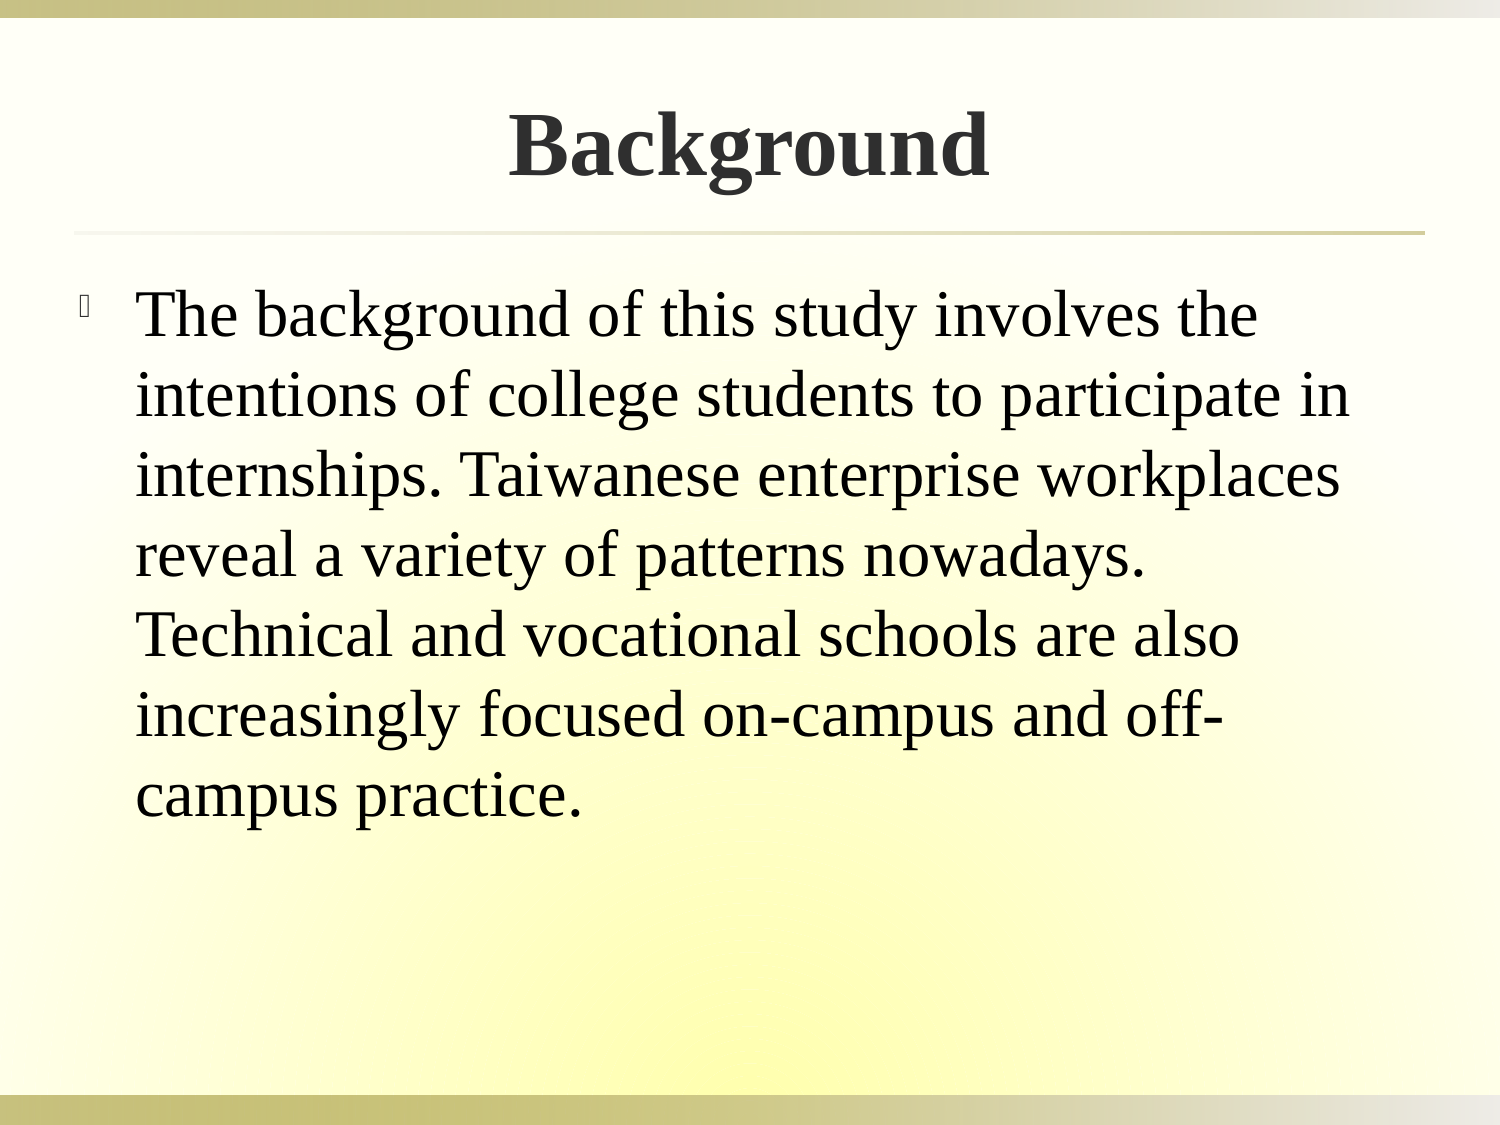

# Background
The background of this study involves the intentions of college students to participate in internships. Taiwanese enterprise workplaces reveal a variety of patterns nowadays. Technical and vocational schools are also increasingly focused on-campus and off-campus practice.